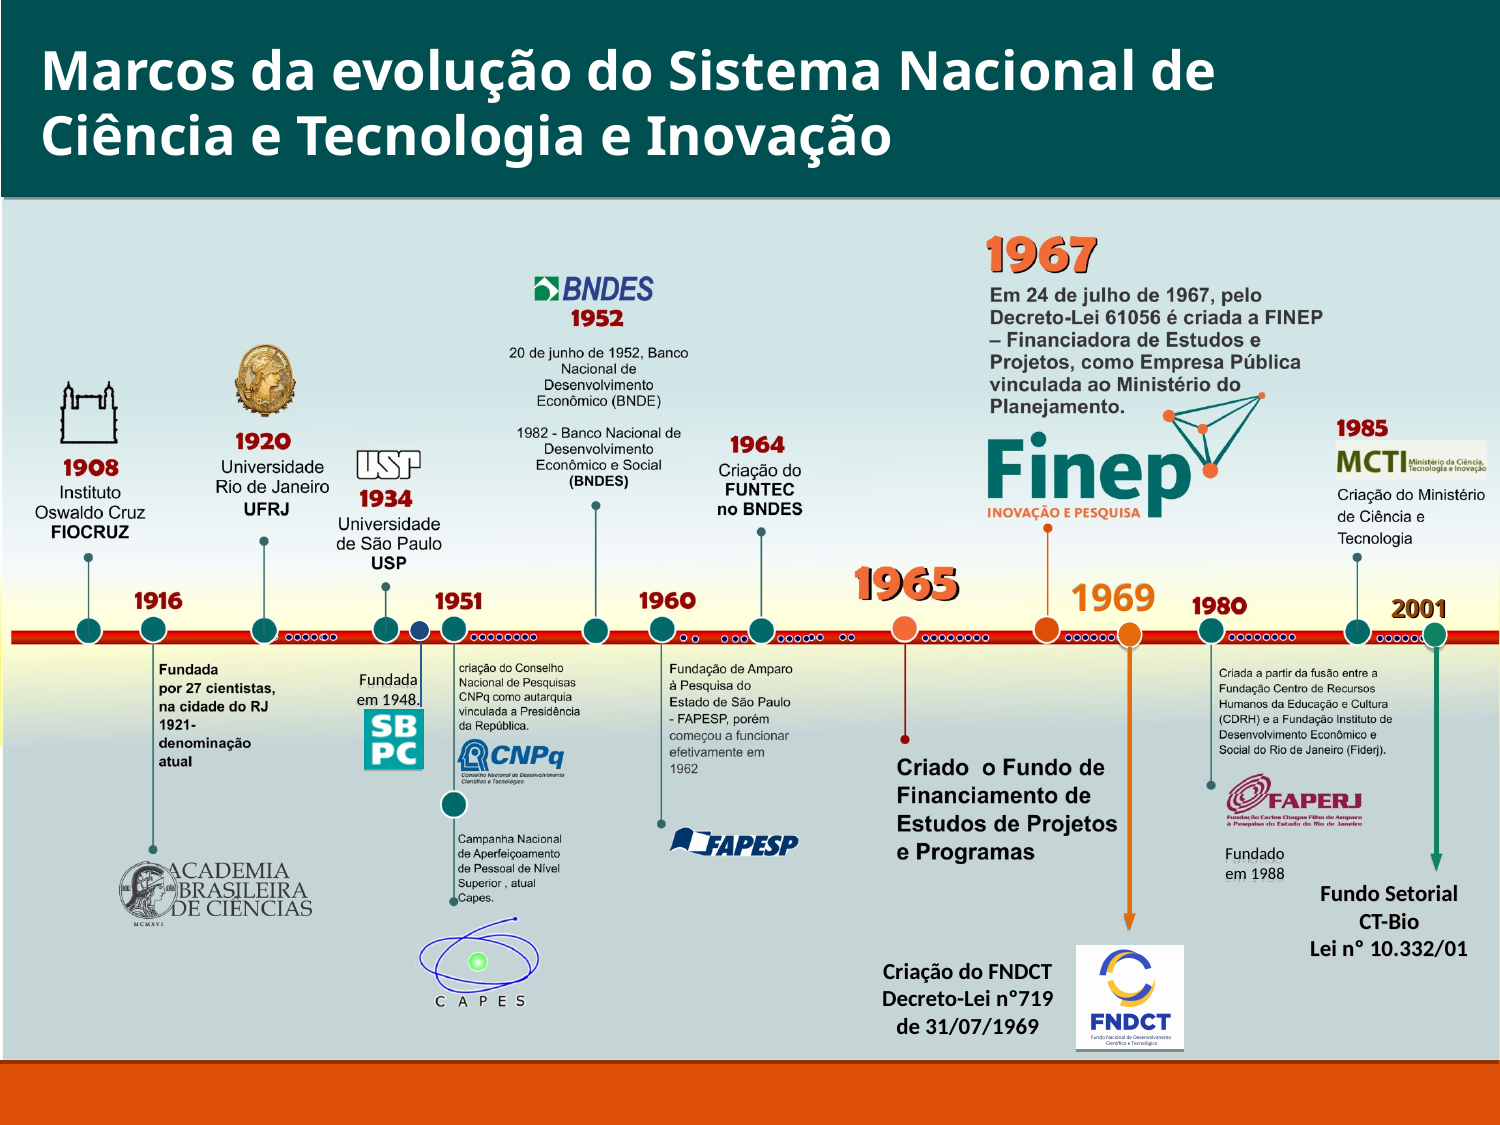

Marcos da evolução do Sistema Nacional de Ciência e Tecnologia e Inovação
1969
2001
Fundada em 1948.
Fundado em 1988
Fundo Setorial CT-Bio
Lei nº 10.332/01
Criação do FNDCT Decreto-Lei nº719 de 31/07/1969